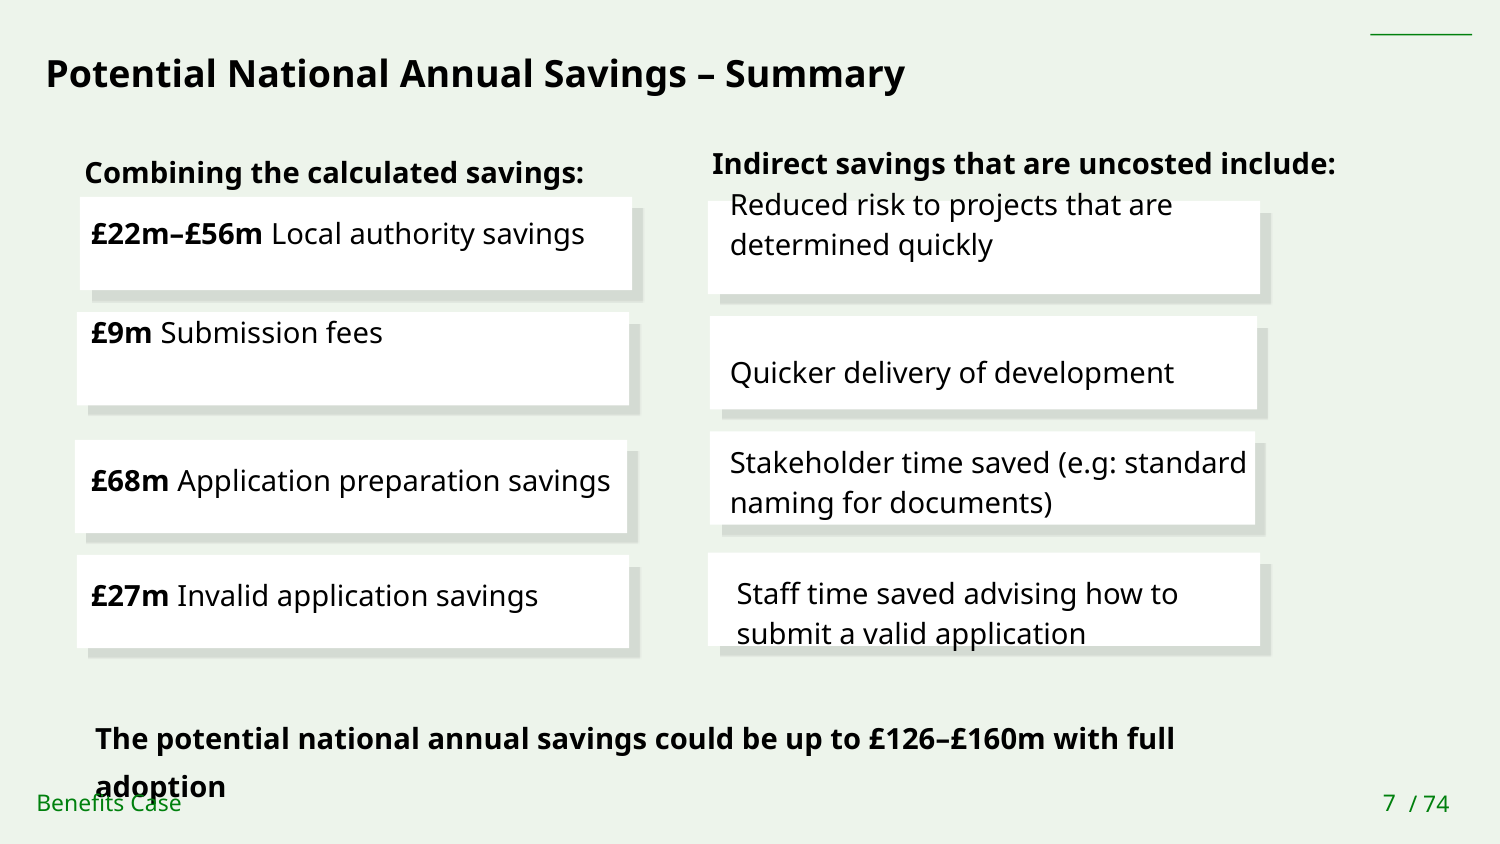

# Potential National Annual Savings – Summary
Indirect savings that are uncosted include:
Combining the calculated savings:
Reduced risk to projects that are determined quickly
£22m–£56m Local authority savings
£9m Submission fees
Quicker delivery of development
Stakeholder time saved (e.g: standard naming for documents)
£68m Application preparation savings
£27m Invalid application savings
Staff time saved advising how to submit a valid application
The potential national annual savings could be up to £126–£160m with full adoption
Benefits Case